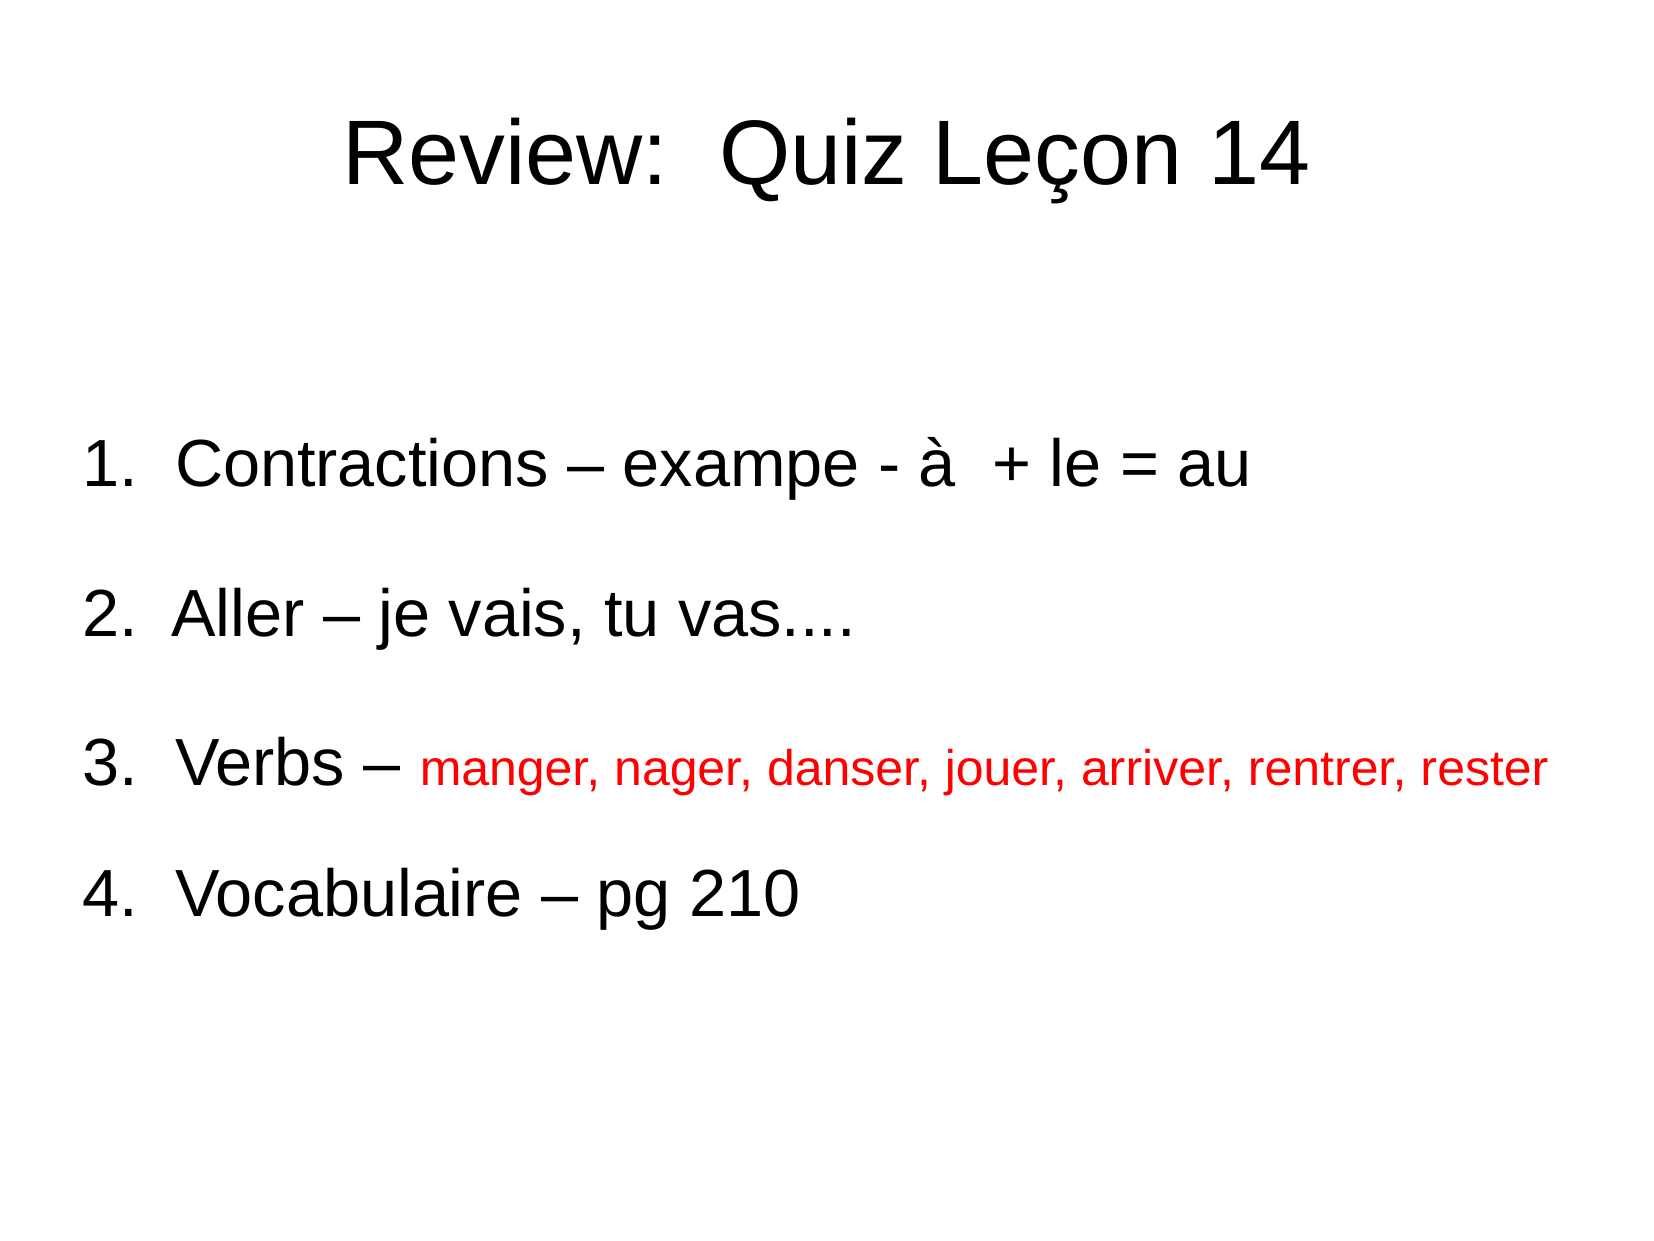

# Review: Quiz Leçon 14
1. Contractions – exampe - à + le = au
2. Aller – je vais, tu vas....
3. Verbs – manger, nager, danser, jouer, arriver, rentrer, rester
4. Vocabulaire – pg 210